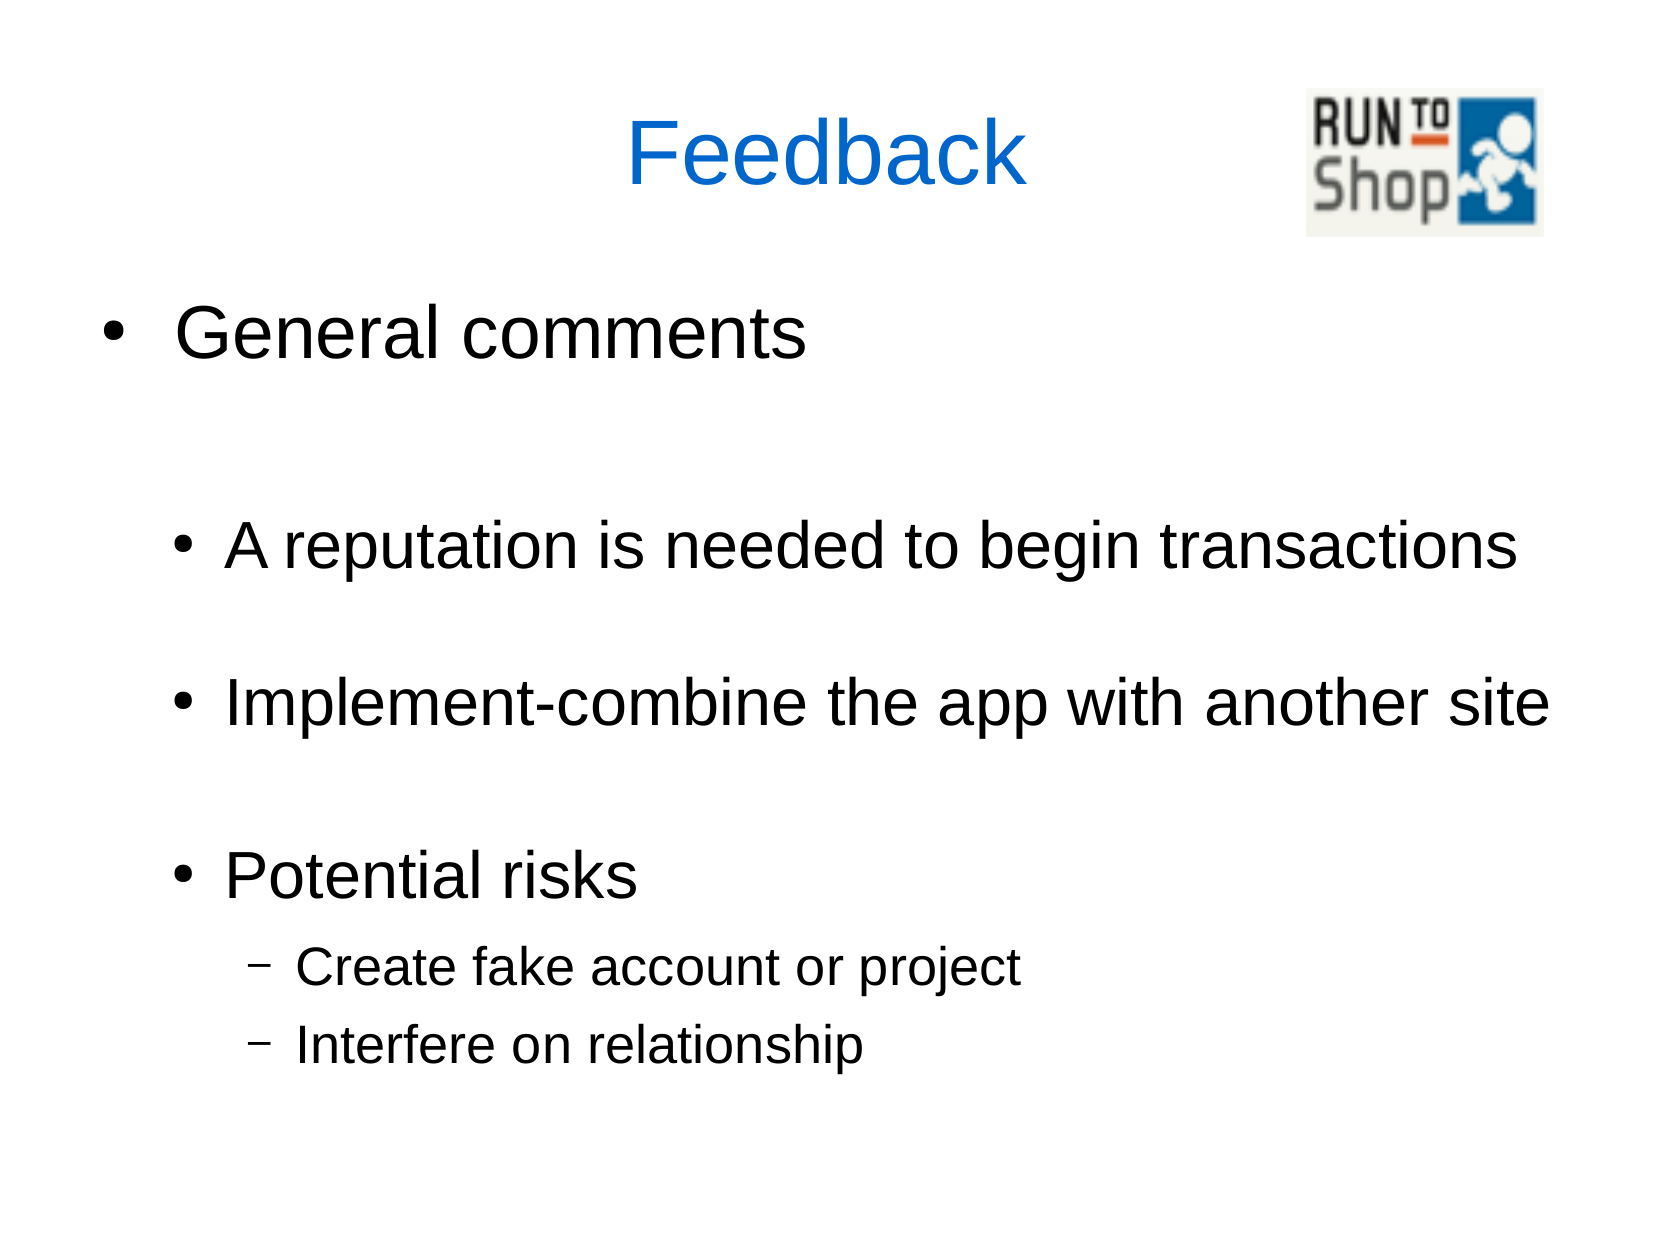

# Feedback
 General comments
A reputation is needed to begin transactions
Implement-combine the app with another site
Potential risks
Create fake account or project
Interfere on relationship